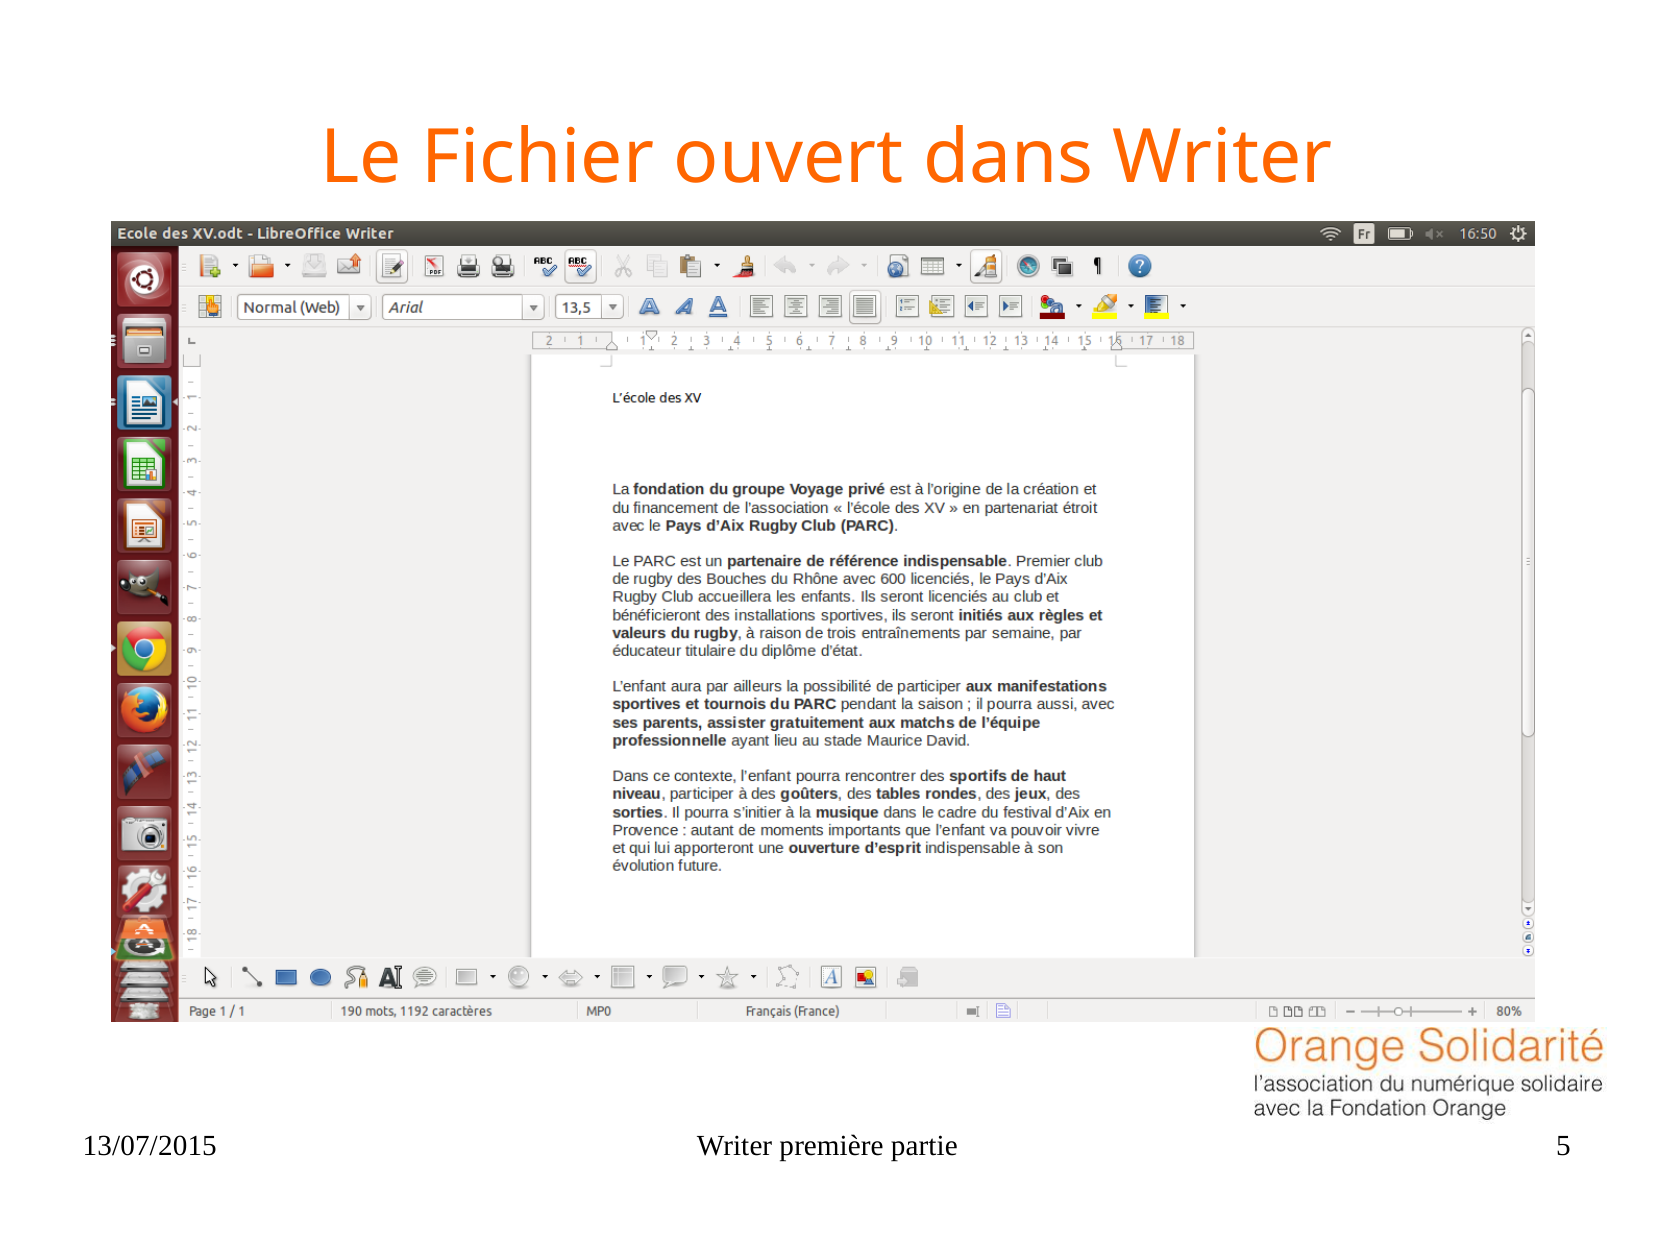

# Le Fichier ouvert dans Writer
13/07/2015
Writer première partie
5